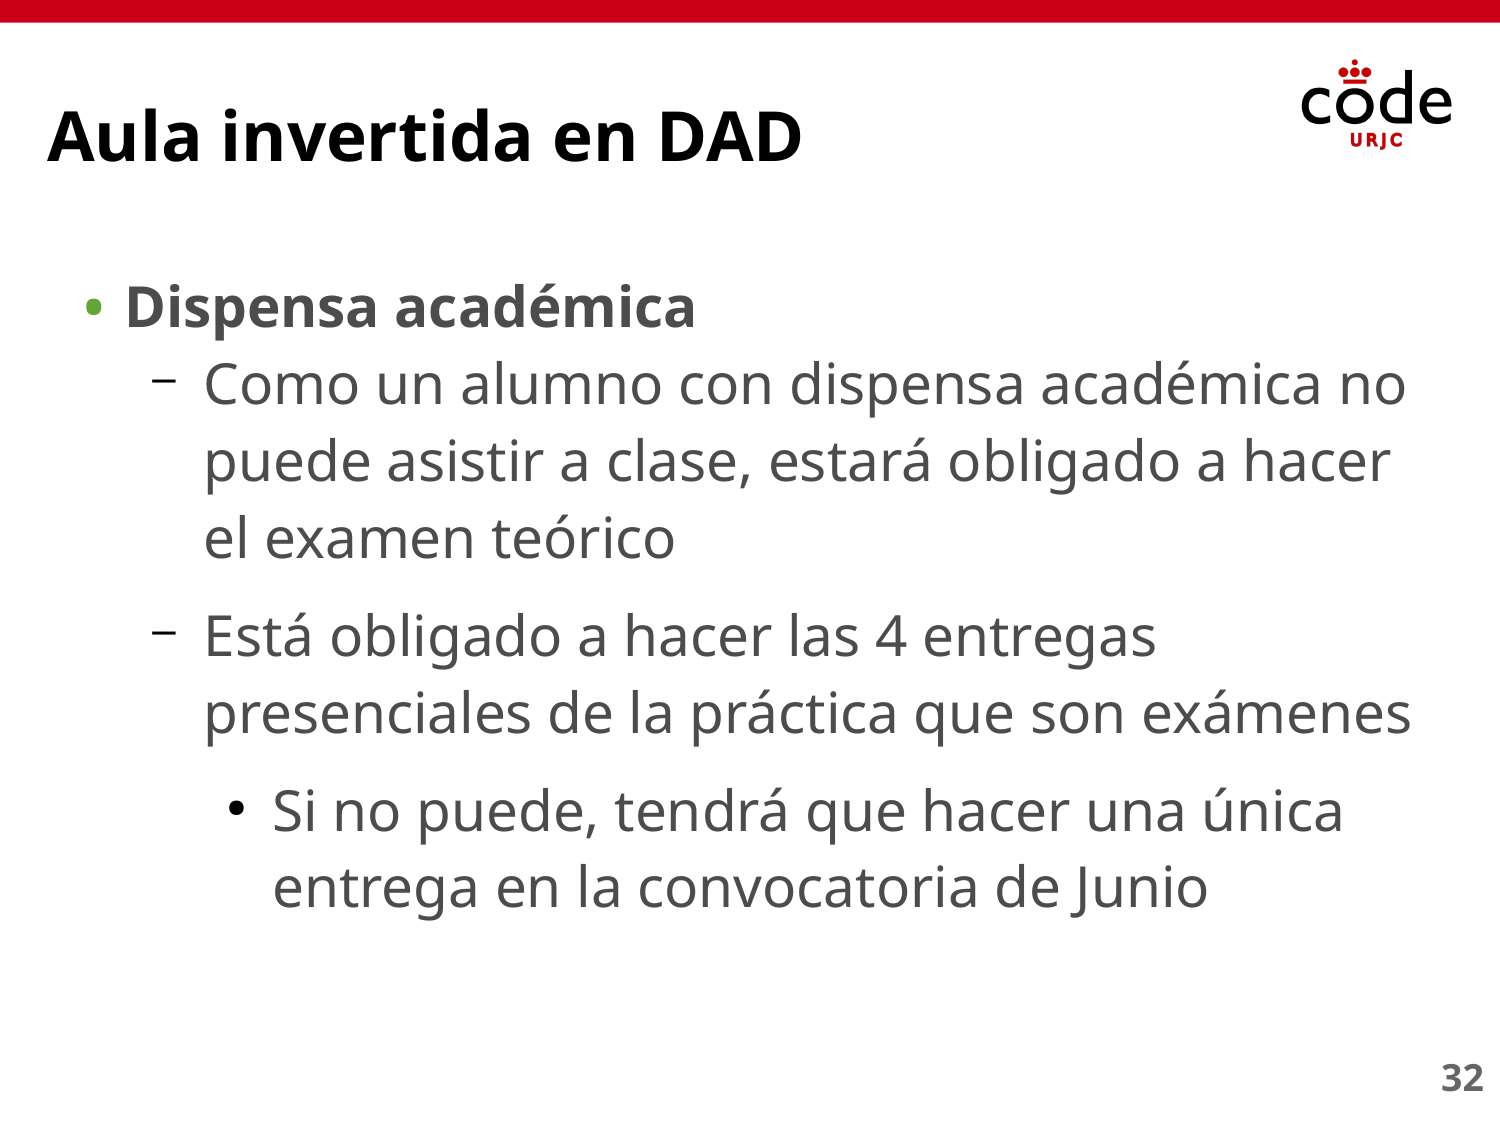

# Aula invertida en DAD
Dispensa académica
Como un alumno con dispensa académica no puede asistir a clase, estará obligado a hacer el examen teórico
Está obligado a hacer las 4 entregas presenciales de la práctica que son exámenes
Si no puede, tendrá que hacer una única entrega en la convocatoria de Junio